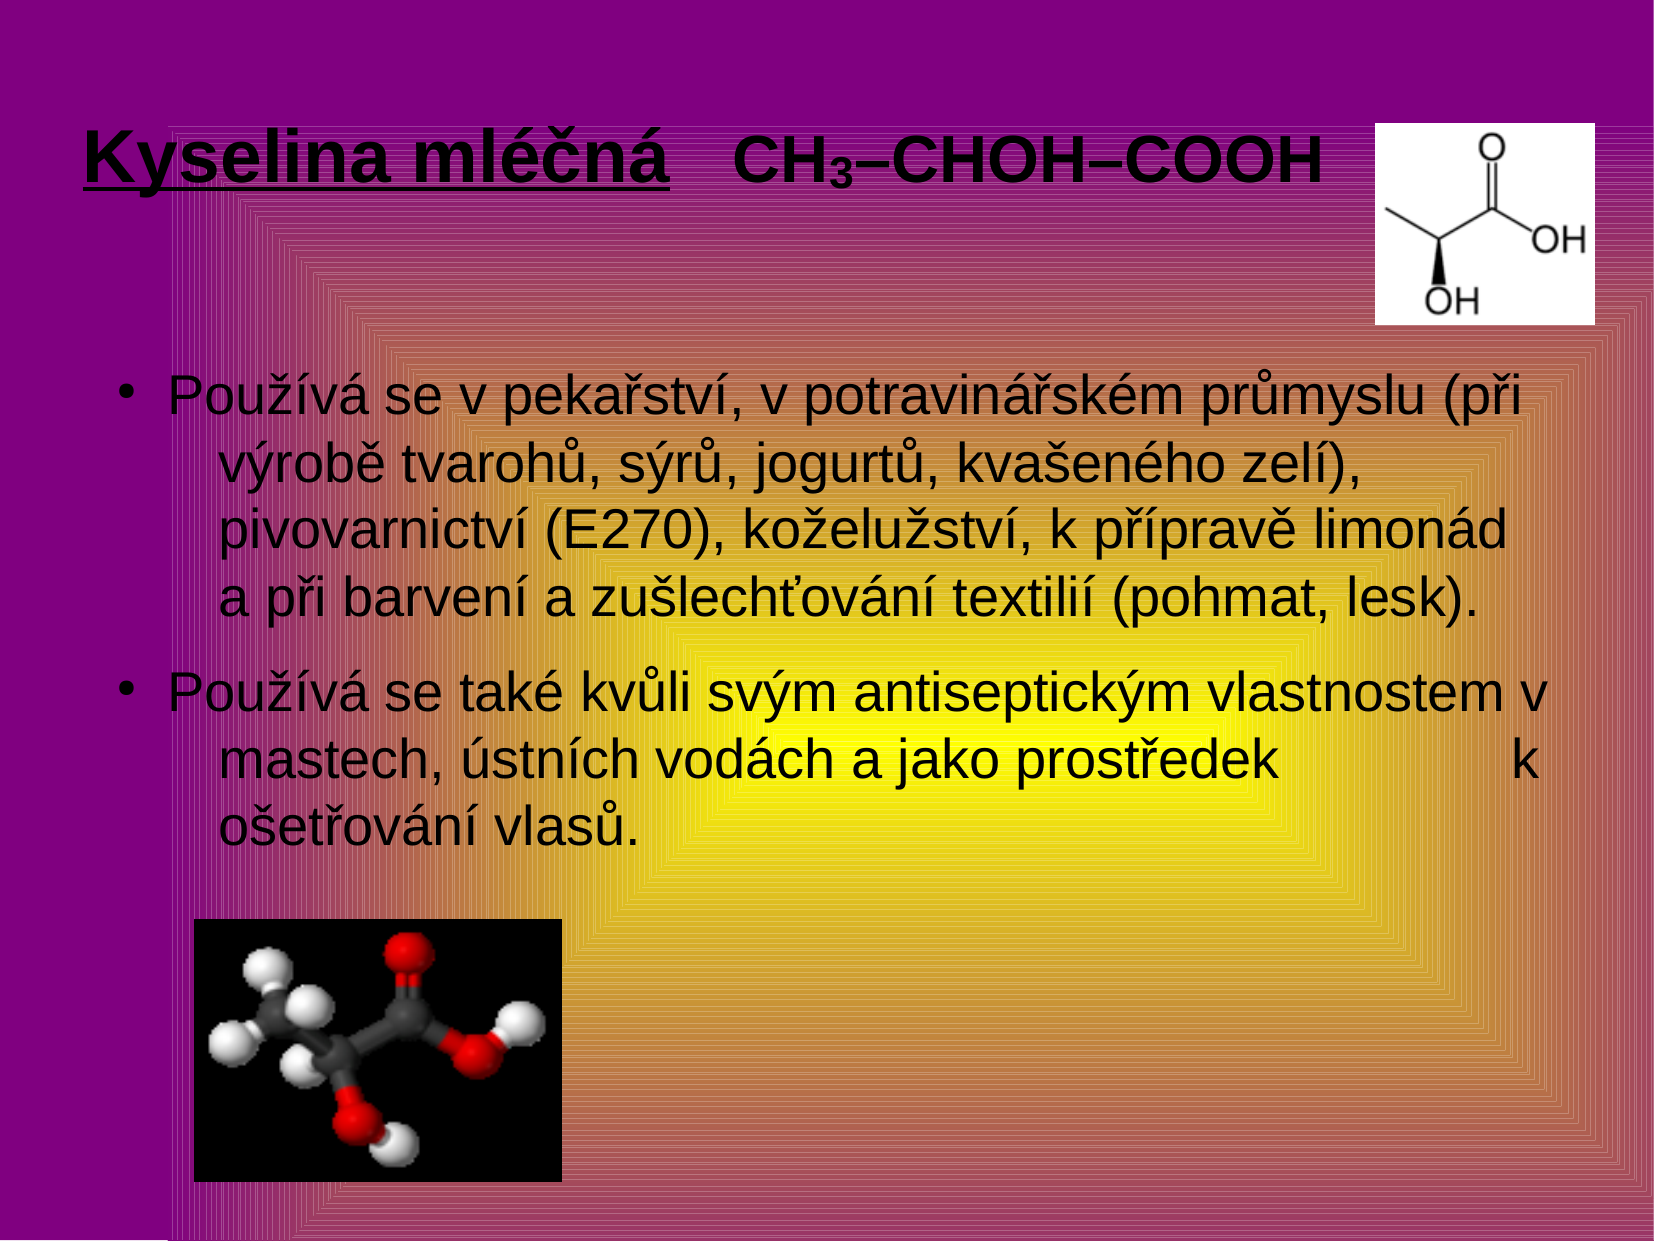

# Kyselina mléčná CH3–CHOH–COOH
Používá se v pekařství, v potravinářském průmyslu (při výrobě tvarohů, sýrů, jogurtů, kvašeného zelí), pivovarnictví (E270), koželužství, k přípravě limonád a při barvení a zušlechťování textilií (pohmat, lesk).
Používá se také kvůli svým antiseptickým vlastnostem v mastech, ústních vodách a jako prostředek k ošetřování vlasů.